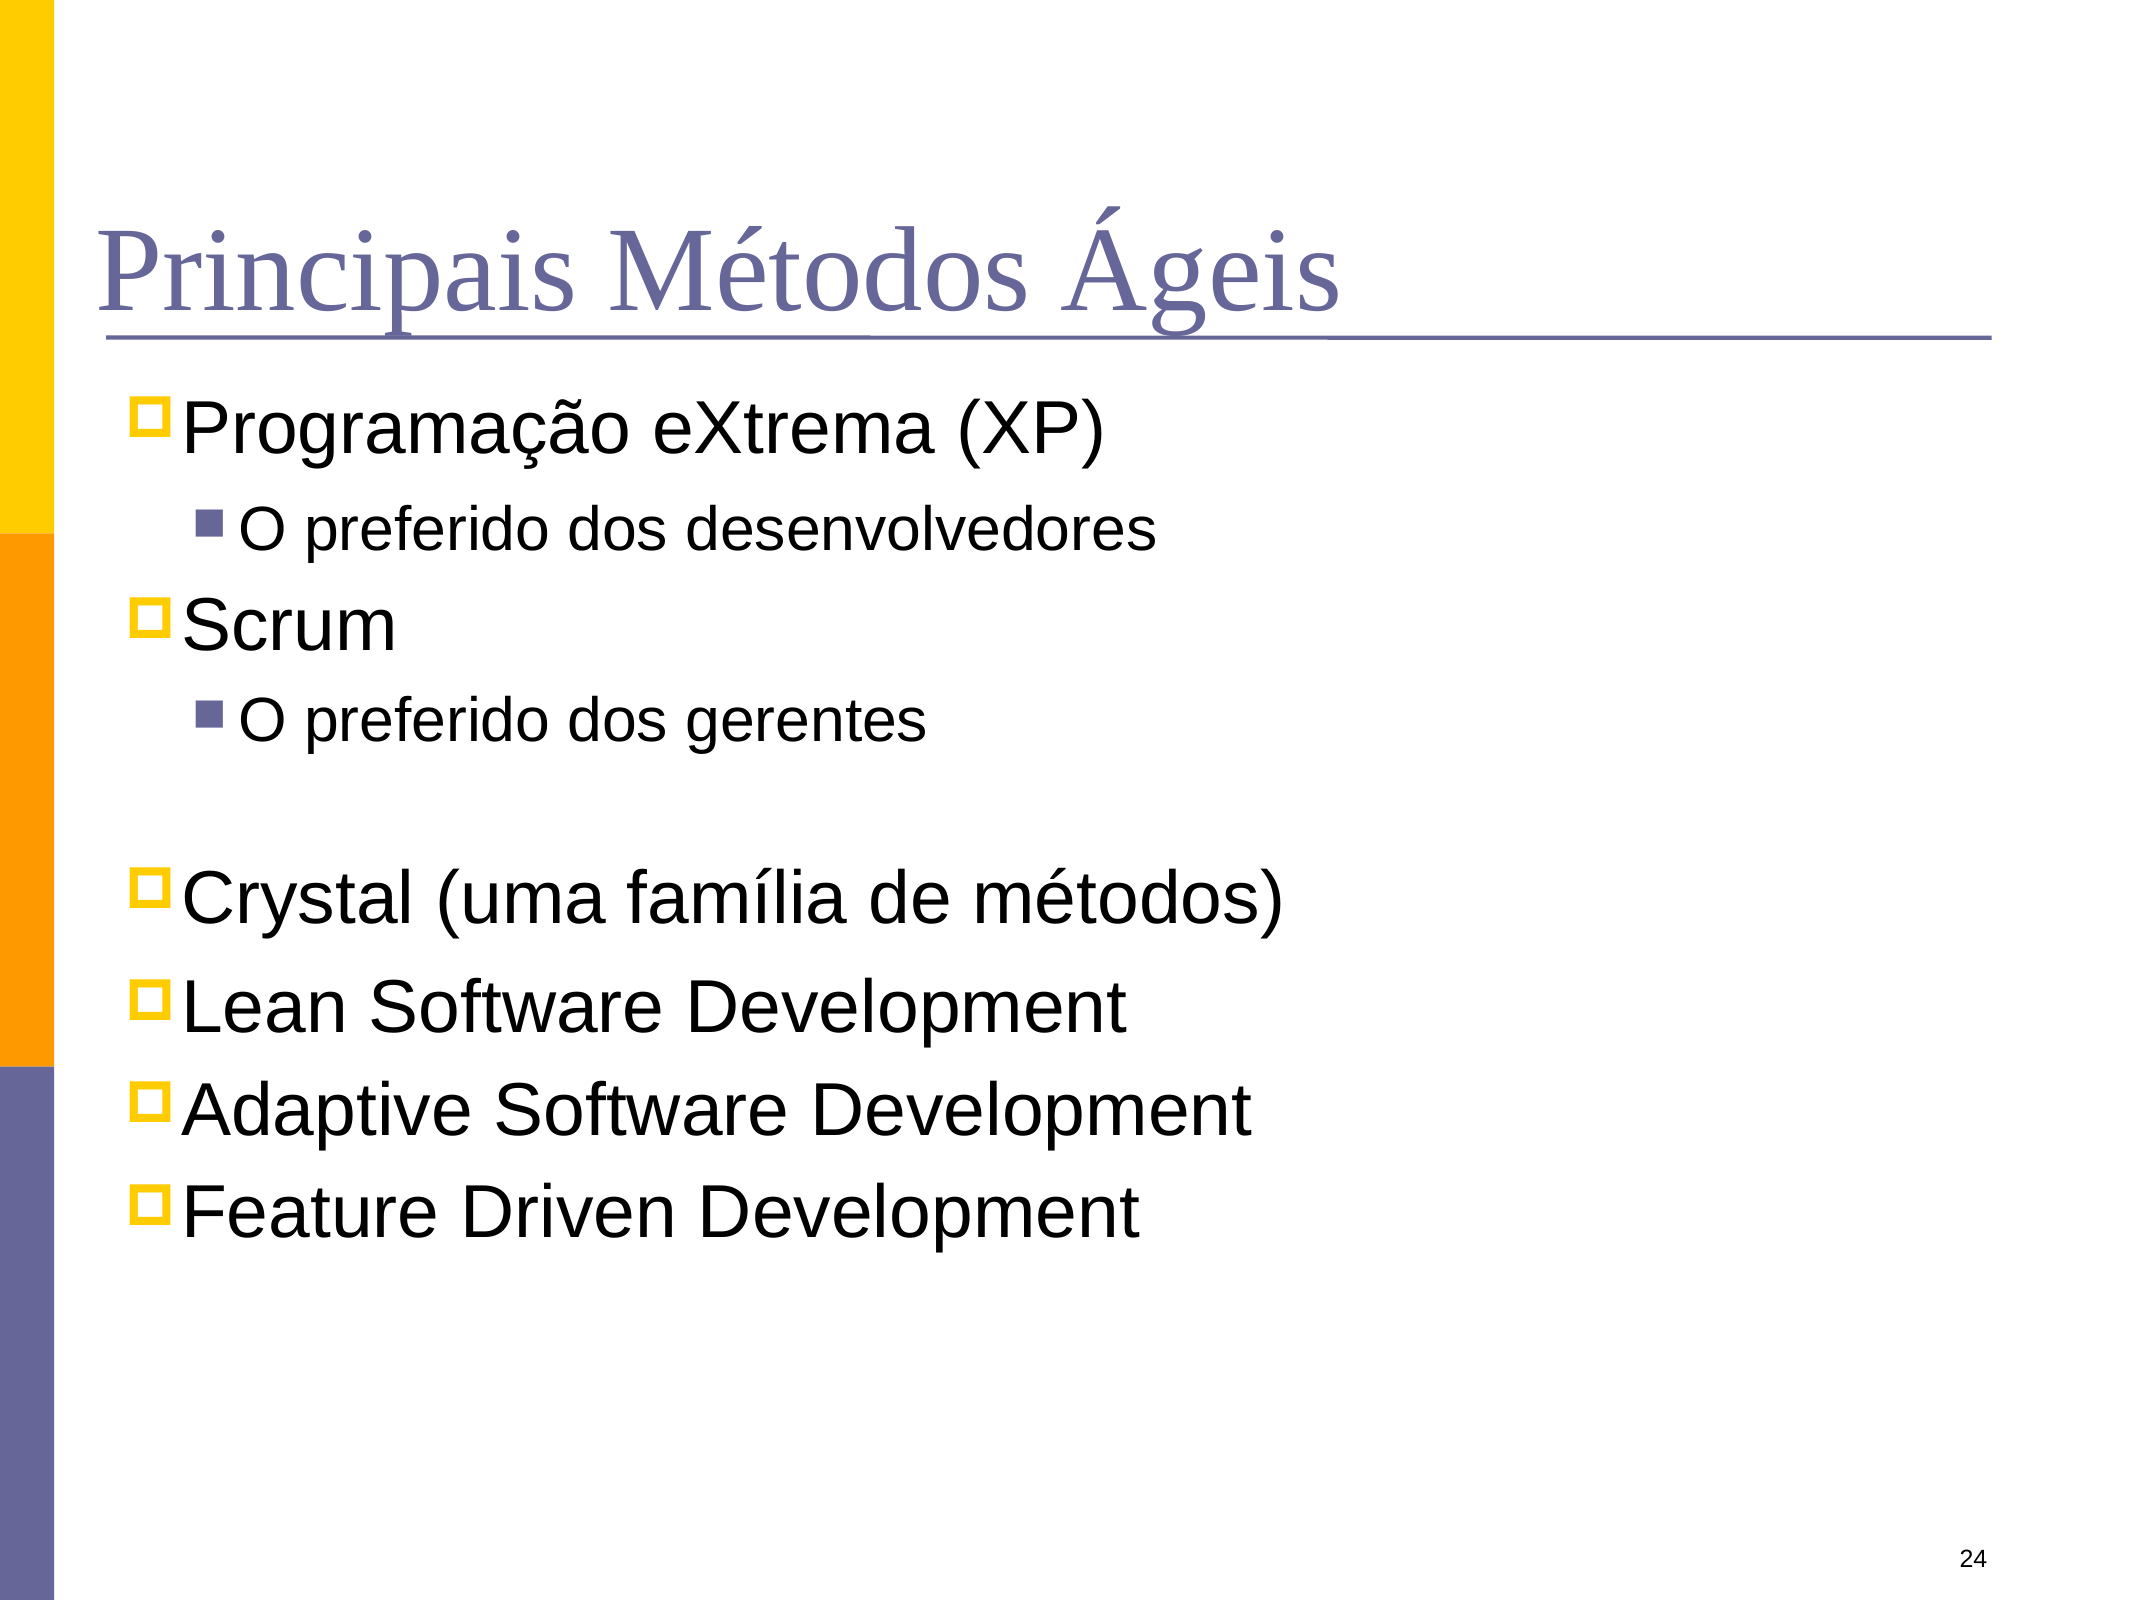

# Principais Métodos Ágeis
Programação eXtrema (XP)‏
O preferido dos desenvolvedores
Scrum
O preferido dos gerentes
Crystal (uma família de métodos)‏
Lean Software Development
Adaptive Software Development
Feature Driven Development
24